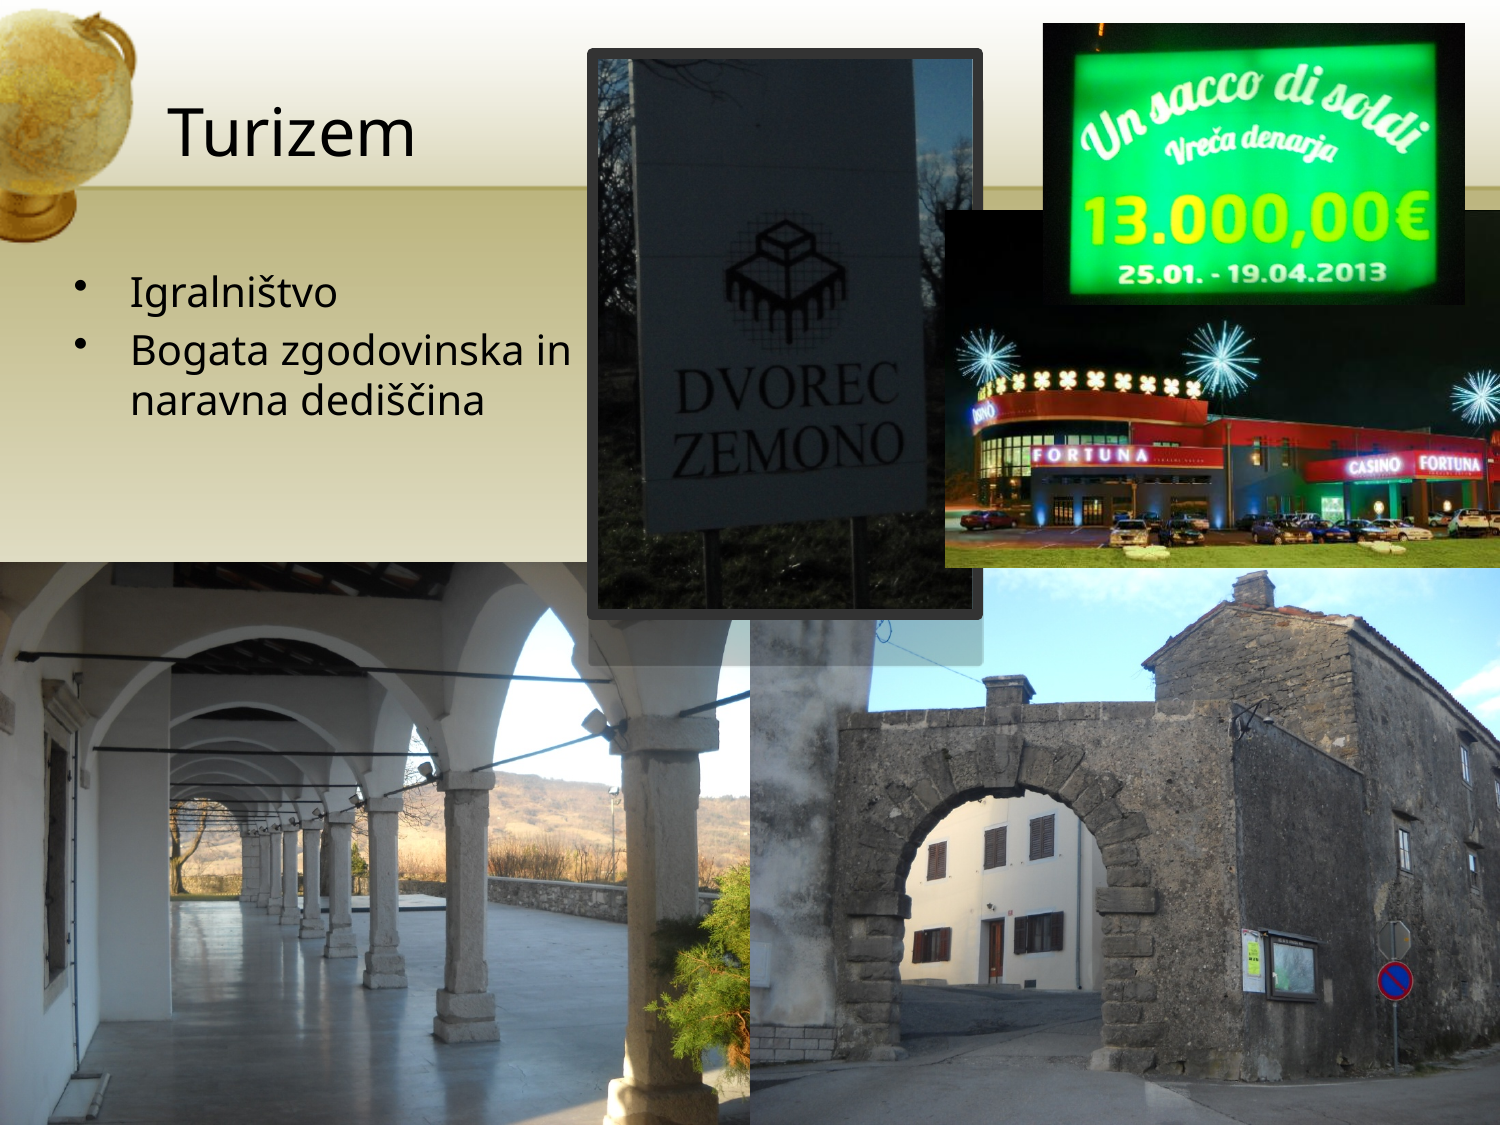

# Turizem
Igralništvo
Bogata zgodovinska in naravna dediščina